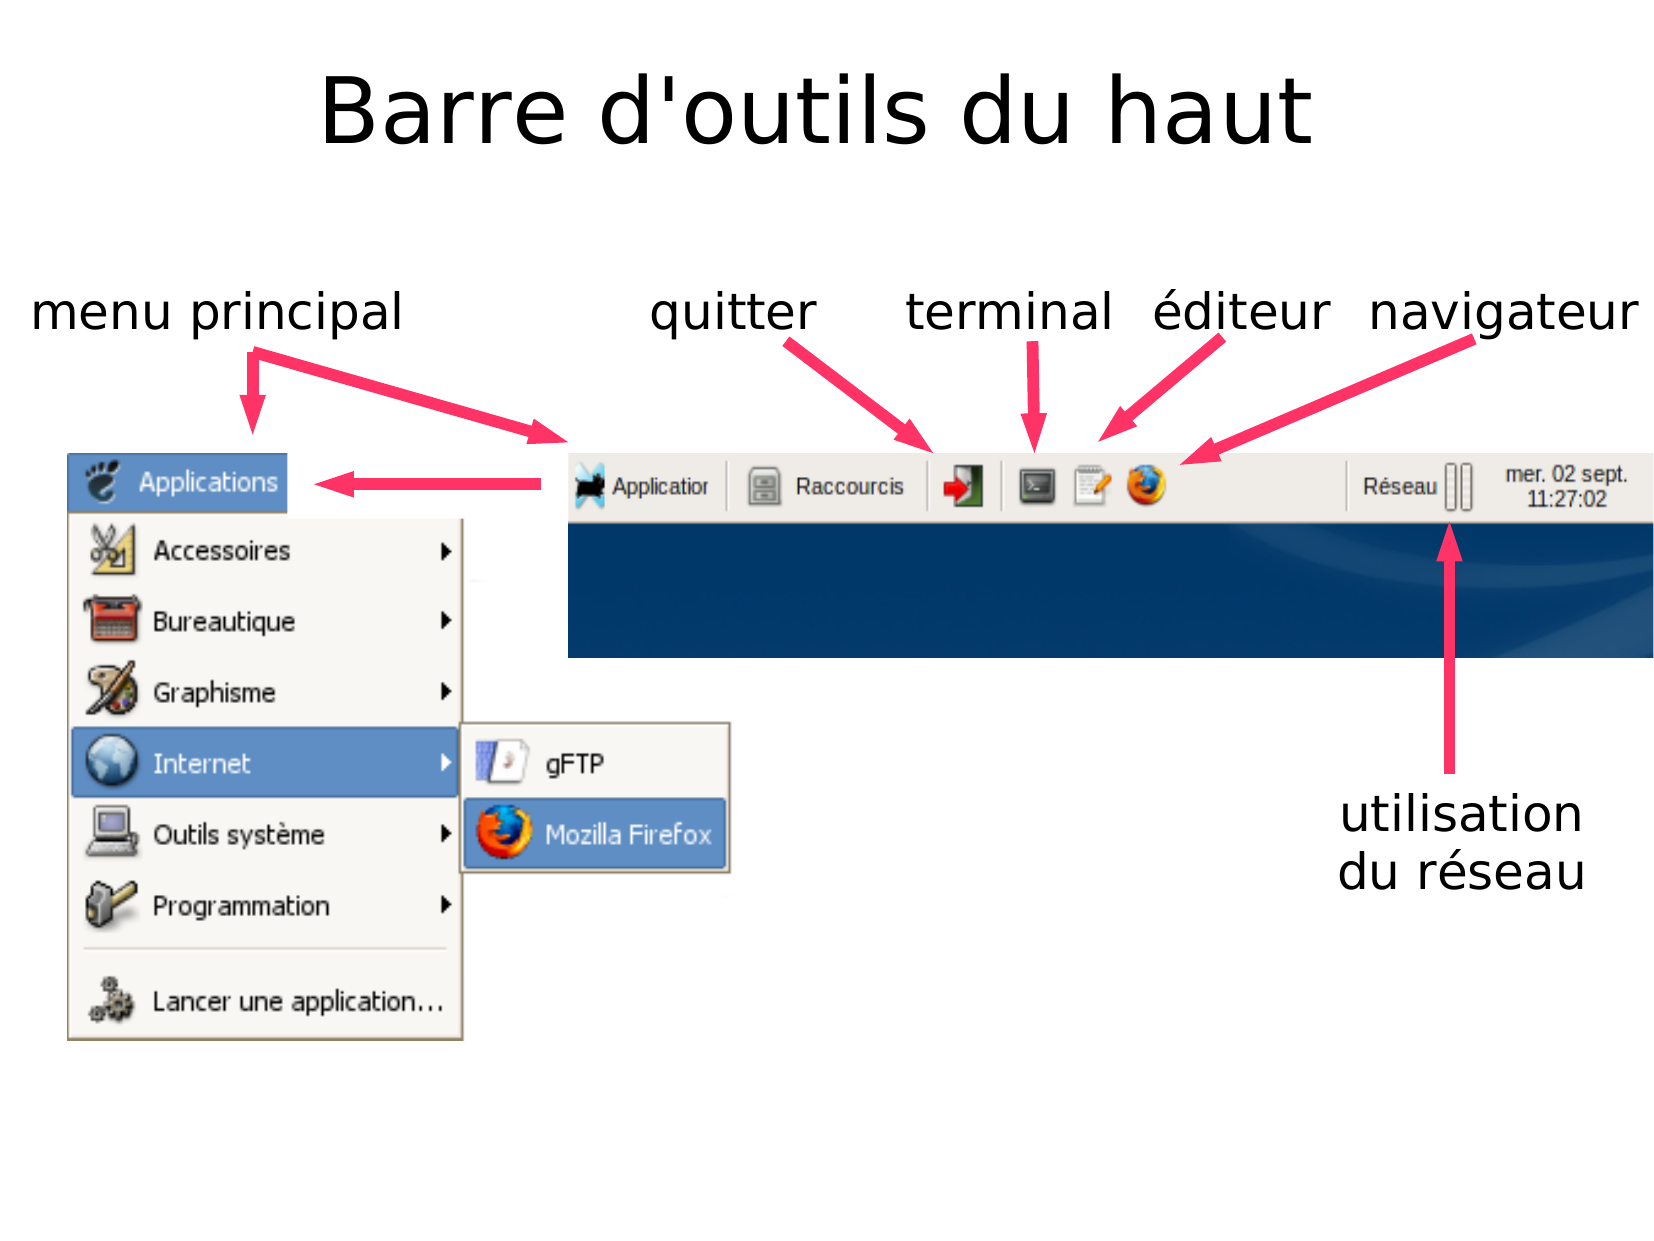

# Barre d'outils du haut
menu principal
quitter
terminal
éditeur
navigateur
utilisation
du réseau